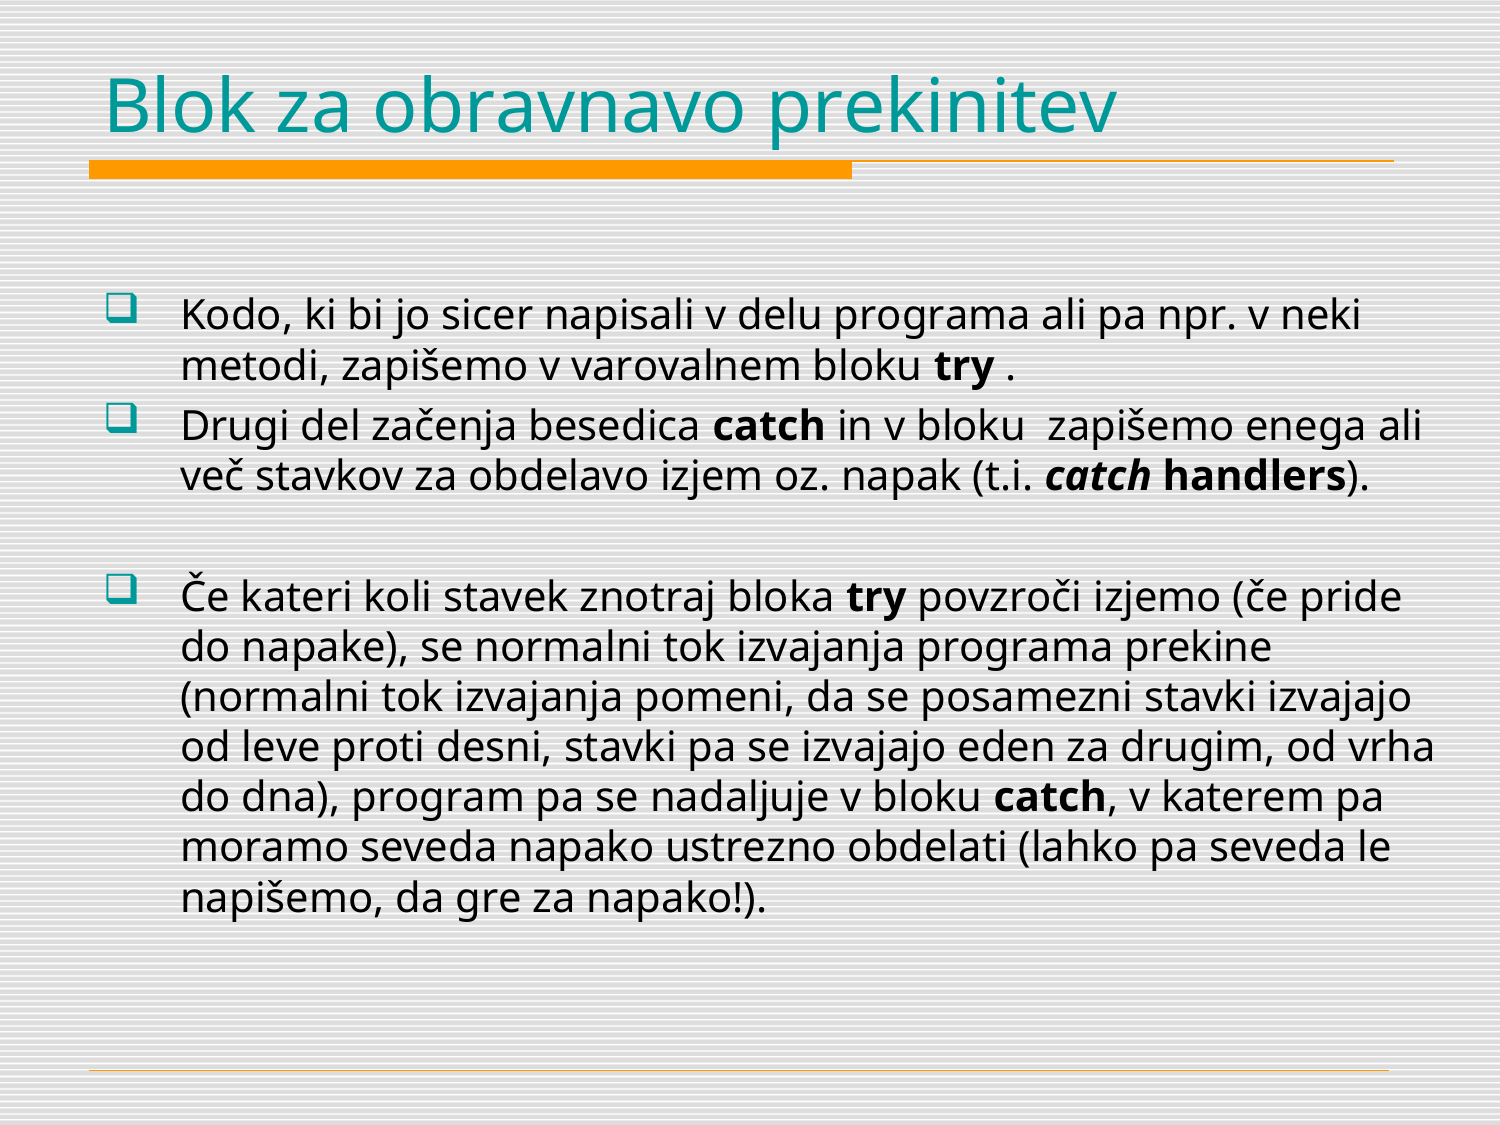

# Blok za obravnavo prekinitev
Kodo, ki bi jo sicer napisali v delu programa ali pa npr. v neki metodi, zapišemo v varovalnem bloku try .
Drugi del začenja besedica catch in v bloku zapišemo enega ali več stavkov za obdelavo izjem oz. napak (t.i. catch handlers).
Če kateri koli stavek znotraj bloka try povzroči izjemo (če pride do napake), se normalni tok izvajanja programa prekine (normalni tok izvajanja pomeni, da se posamezni stavki izvajajo od leve proti desni, stavki pa se izvajajo eden za drugim, od vrha do dna), program pa se nadaljuje v bloku catch, v katerem pa moramo seveda napako ustrezno obdelati (lahko pa seveda le napišemo, da gre za napako!).